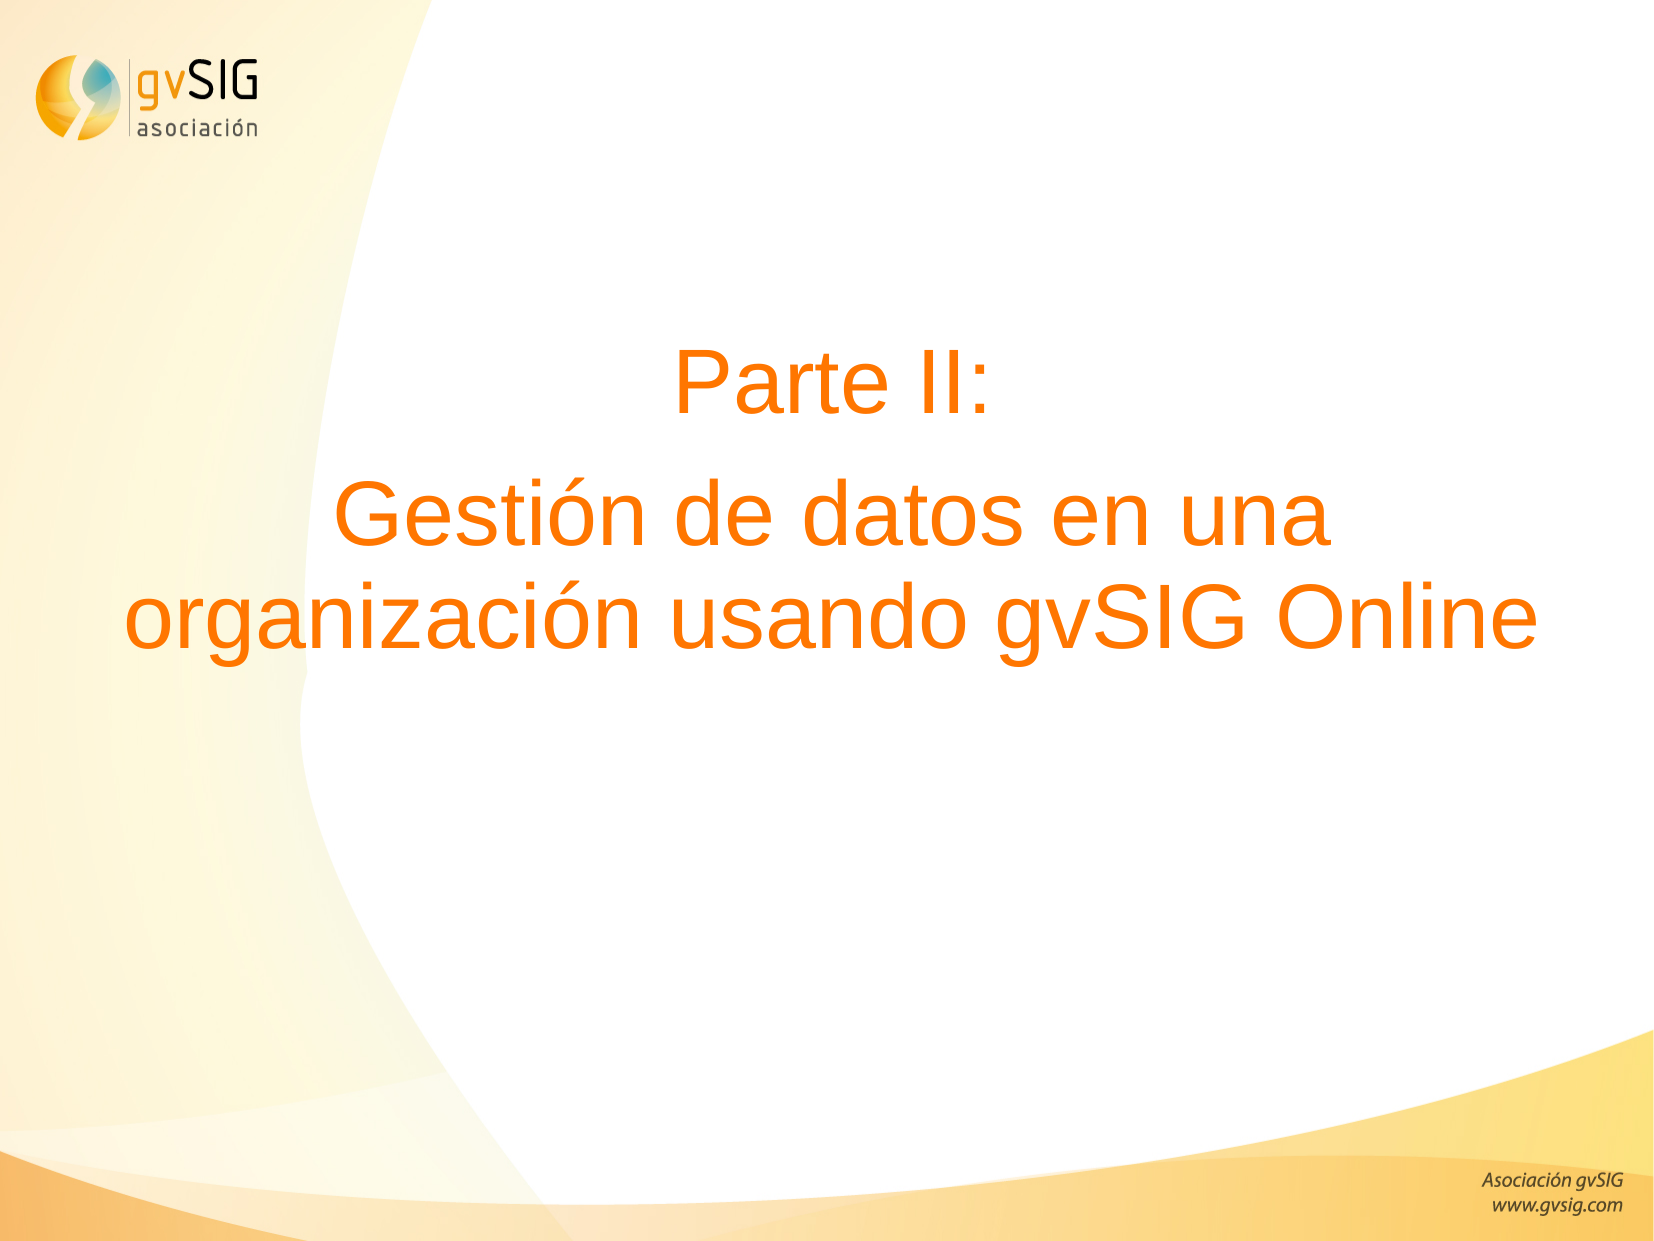

#
Parte II:
Gestión de datos en una organización usando gvSIG Online